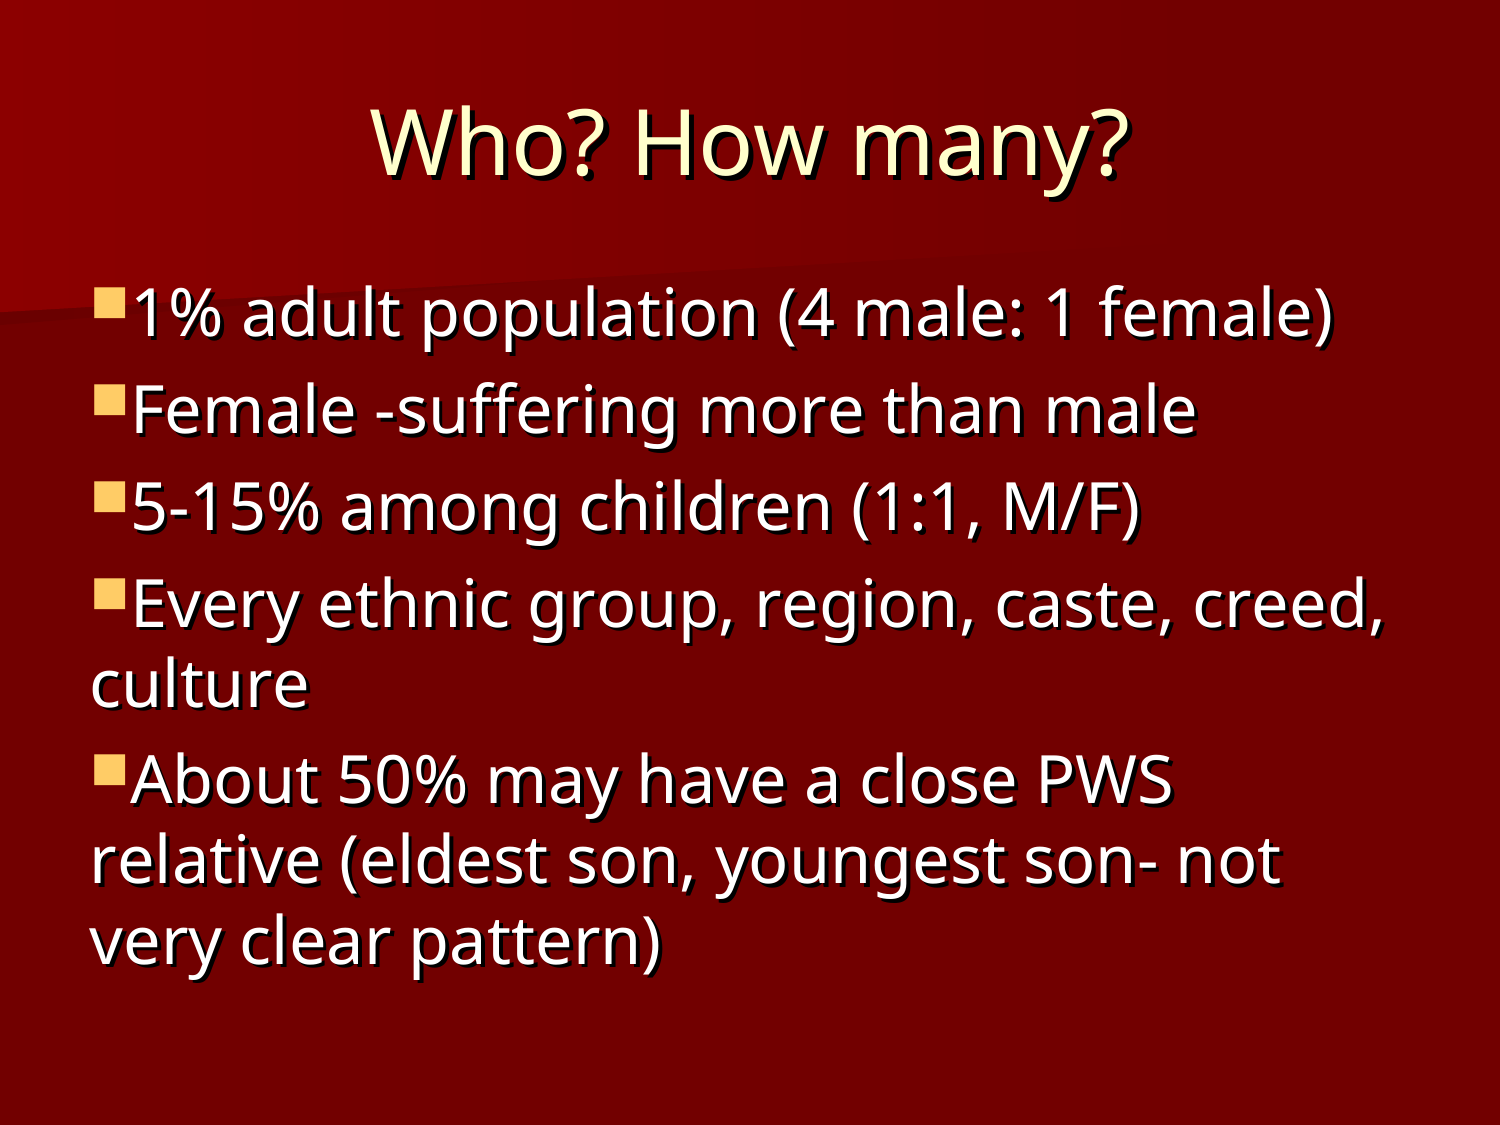

# Who? How many?
1% adult population (4 male: 1 female)‏
Female -suffering more than male
5-15% among children (1:1, M/F)‏
Every ethnic group, region, caste, creed, culture
About 50% may have a close PWS relative (eldest son, youngest son- not very clear pattern)‏